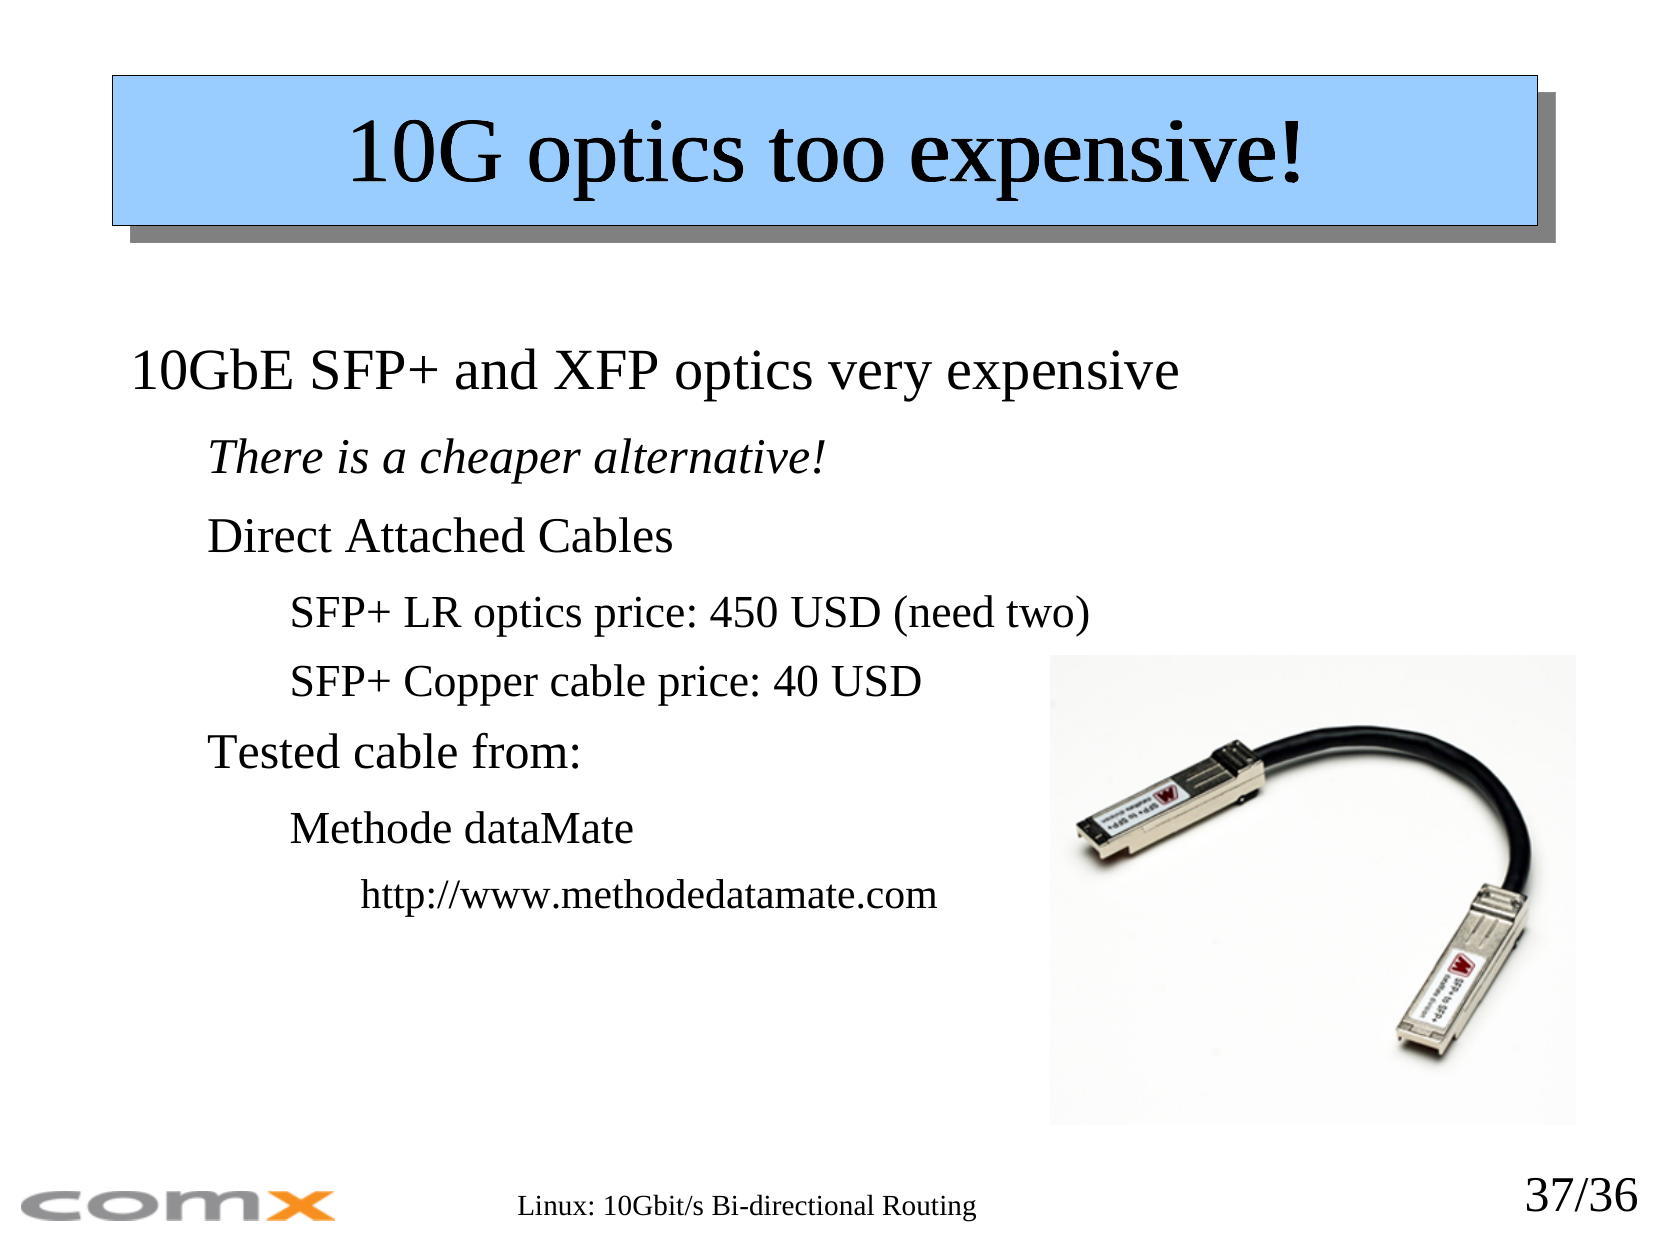

# 10G optics too expensive!
10GbE SFP+ and XFP optics very expensive
There is a cheaper alternative!
Direct Attached Cables
SFP+ LR optics price: 450 USD (need two)
SFP+ Copper cable price: 40 USD
Tested cable from:
Methode dataMate
http://www.methodedatamate.com